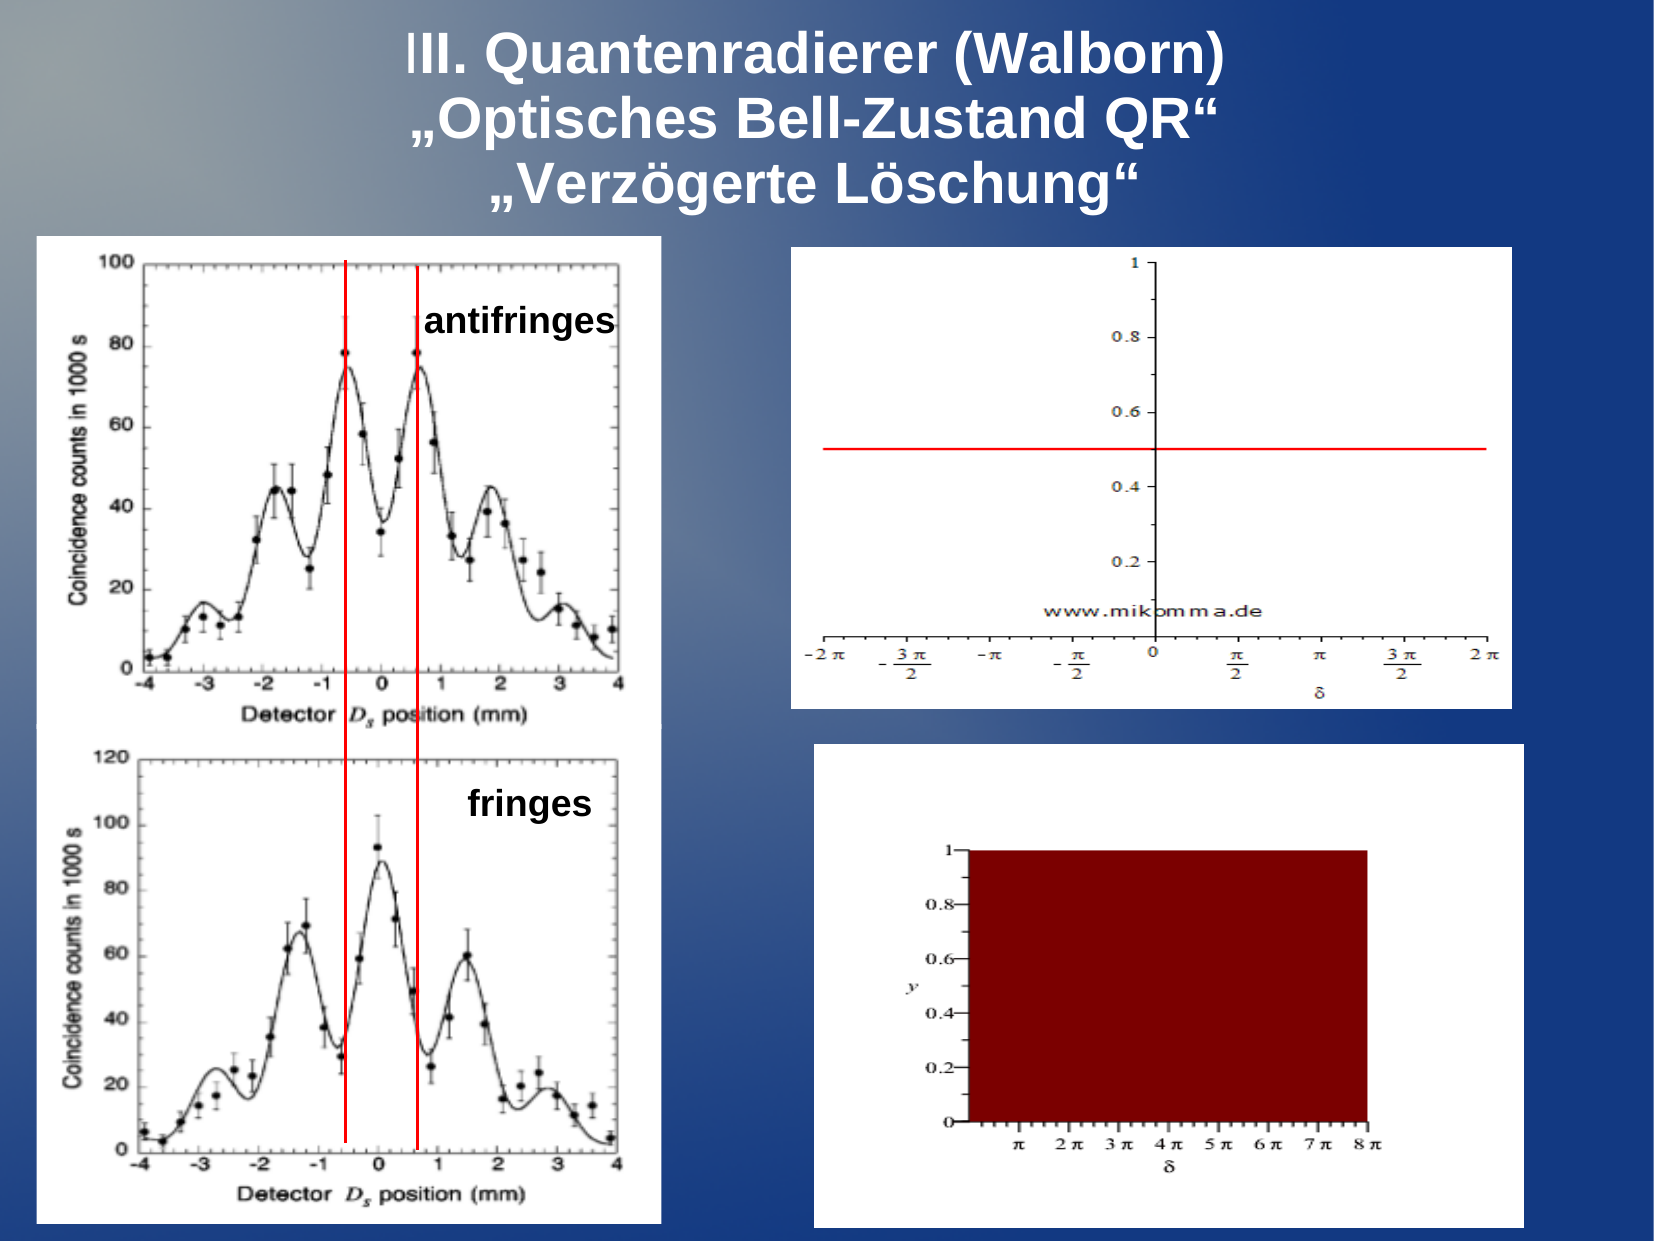

# III. Quantenradierer (Walborn) „Optisches Bell-Zustand QR“ „Verzögerte Löschung“
antifringes
fringes